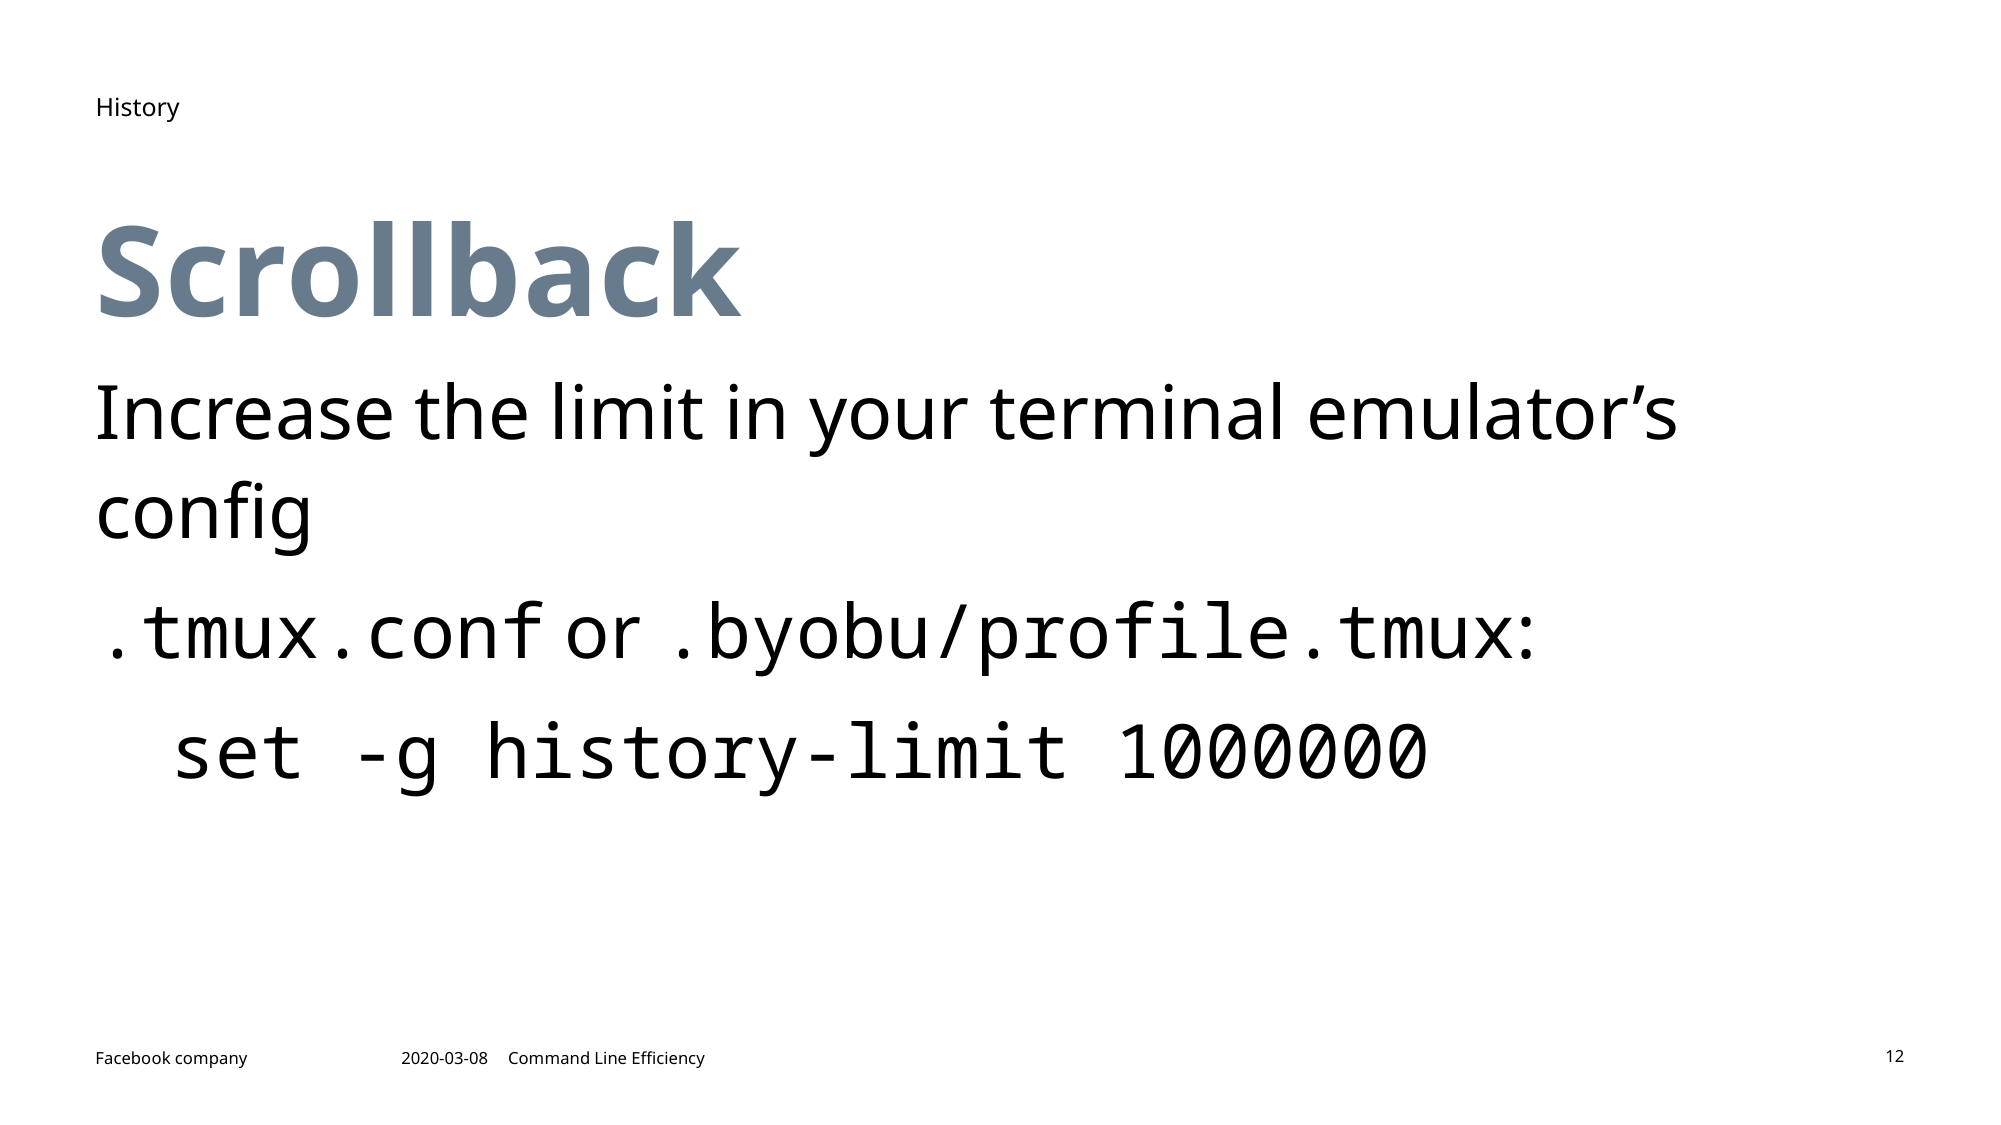

History
Scrollback
# Increase the limit in your terminal emulator’s config
.tmux.conf or .byobu/profile.tmux:
	set -g history-limit 1000000
2020-03-08
Command Line Efficiency